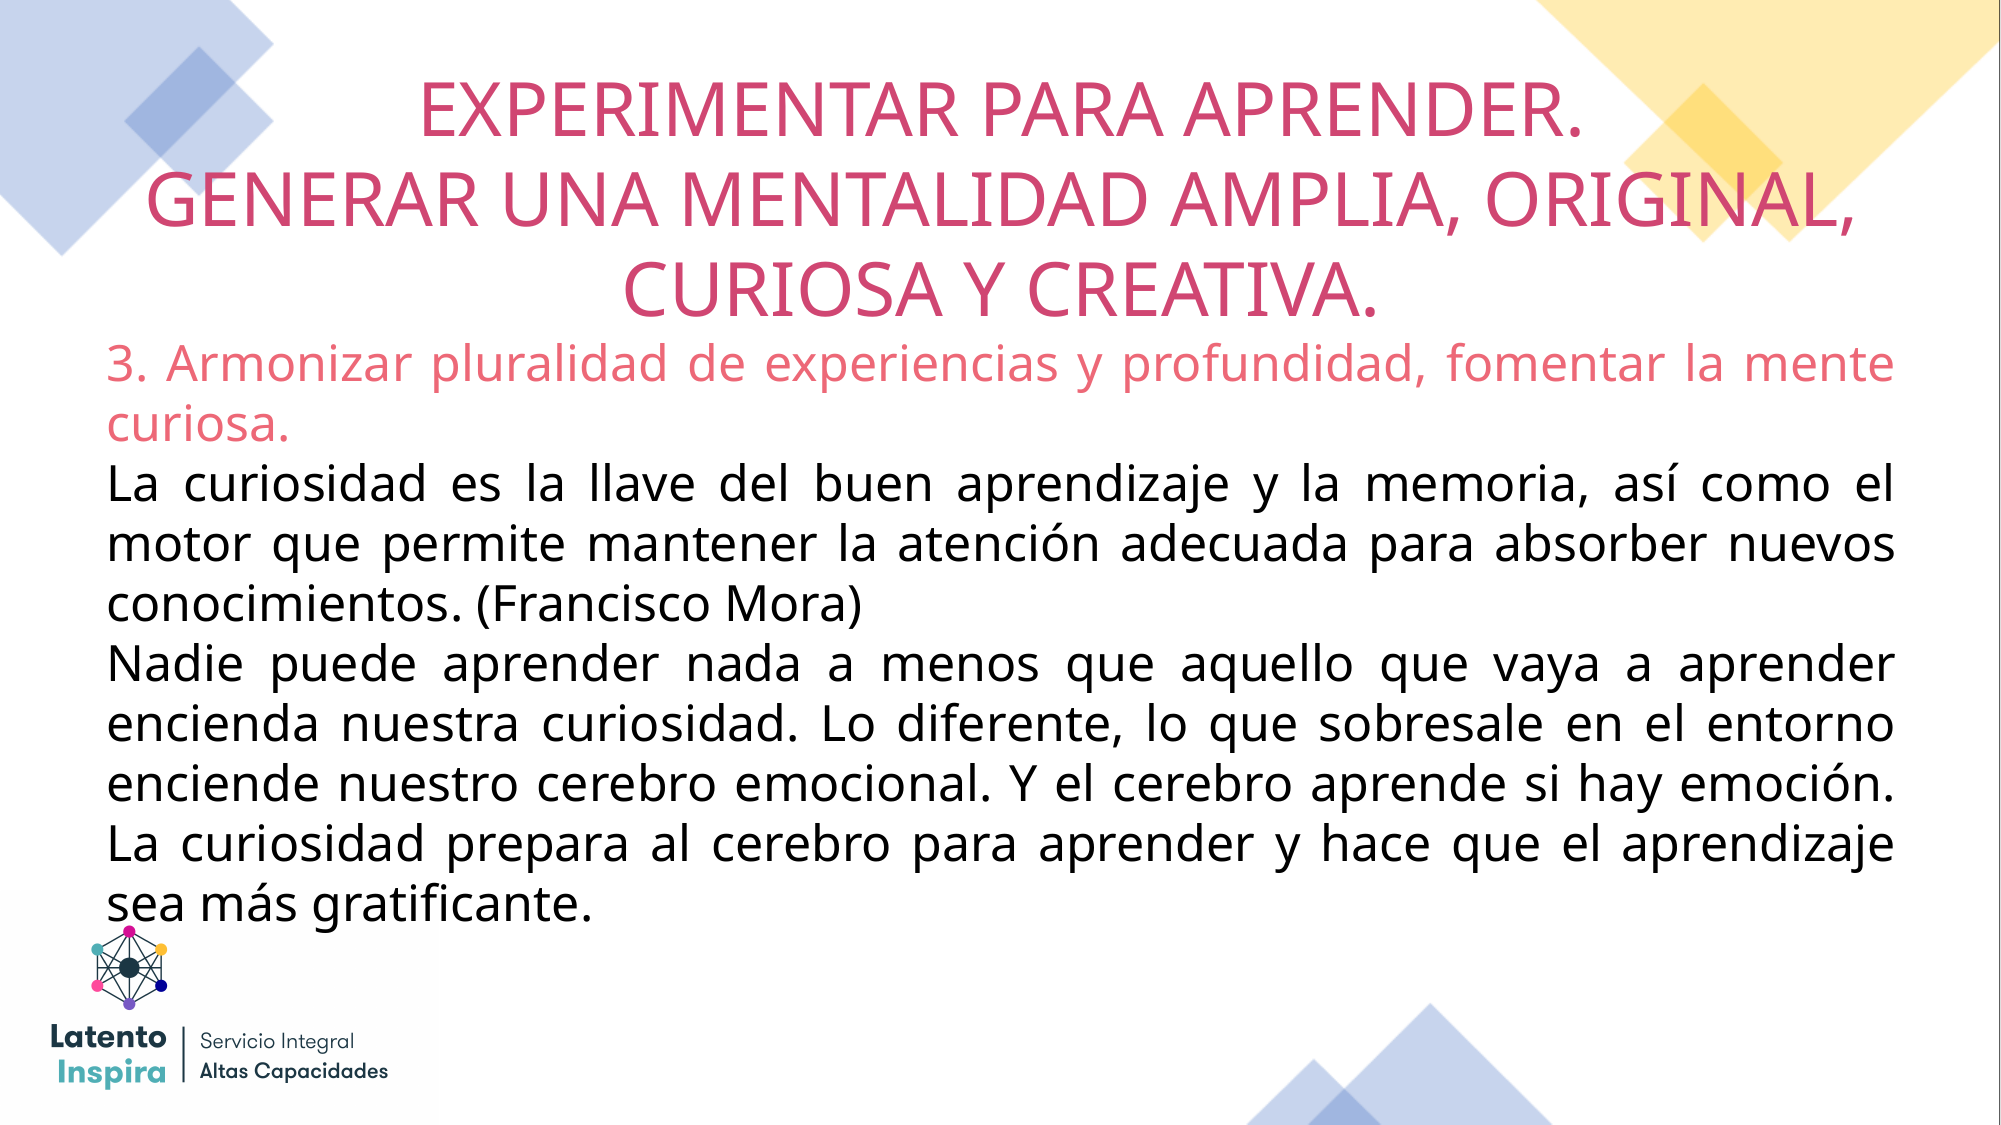

EXPERIMENTAR PARA APRENDER.
GENERAR UNA MENTALIDAD AMPLIA, ORIGINAL, CURIOSA Y CREATIVA.
3. Armonizar pluralidad de experiencias y profundidad, fomentar la mente curiosa.
La curiosidad es la llave del buen aprendizaje y la memoria, así como el motor que permite mantener la atención adecuada para absorber nuevos conocimientos. (Francisco Mora)
Nadie puede aprender nada a menos que aquello que vaya a aprender encienda nuestra curiosidad. Lo diferente, lo que sobresale en el entorno enciende nuestro cerebro emocional. Y el cerebro aprende si hay emoción. La curiosidad prepara al cerebro para aprender y hace que el aprendizaje sea más gratificante.